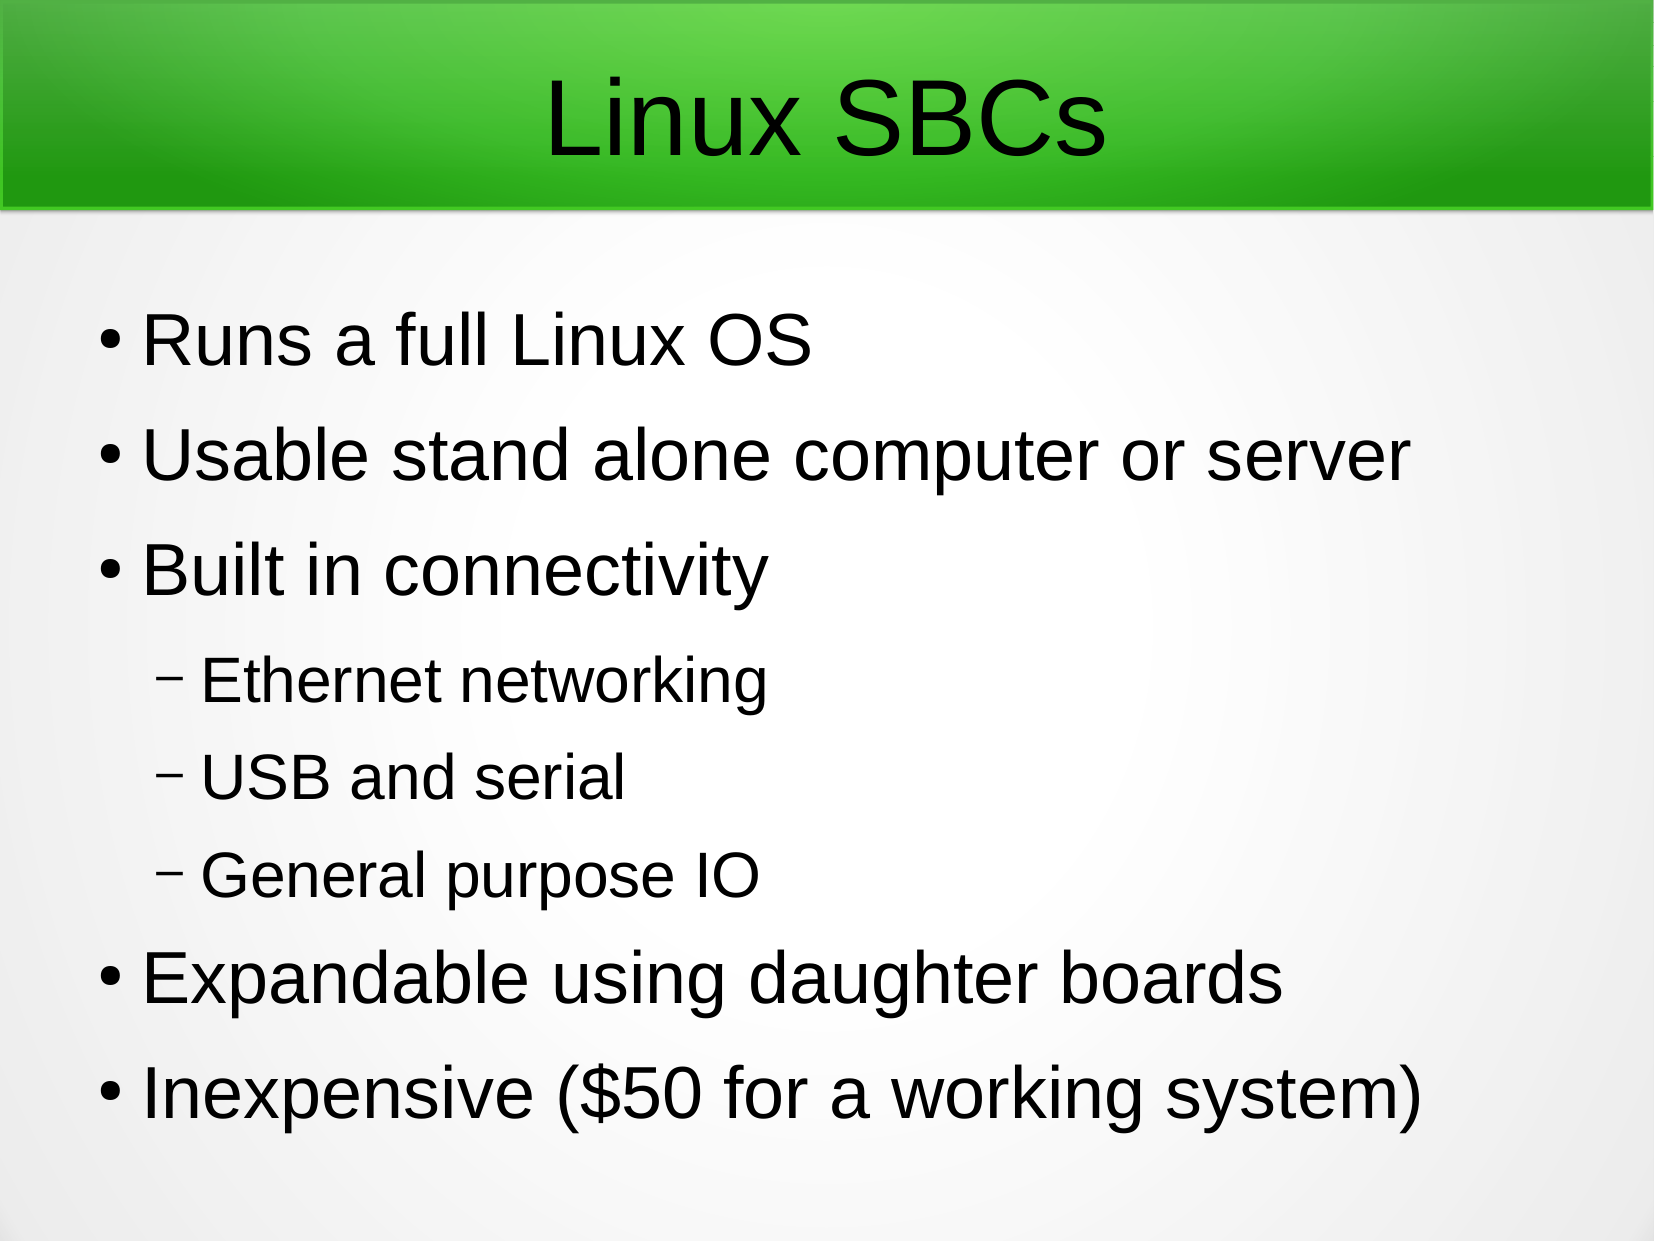

# Linux SBCs
Runs a full Linux OS
Usable stand alone computer or server
Built in connectivity
Ethernet networking
USB and serial
General purpose IO
Expandable using daughter boards
Inexpensive ($50 for a working system)